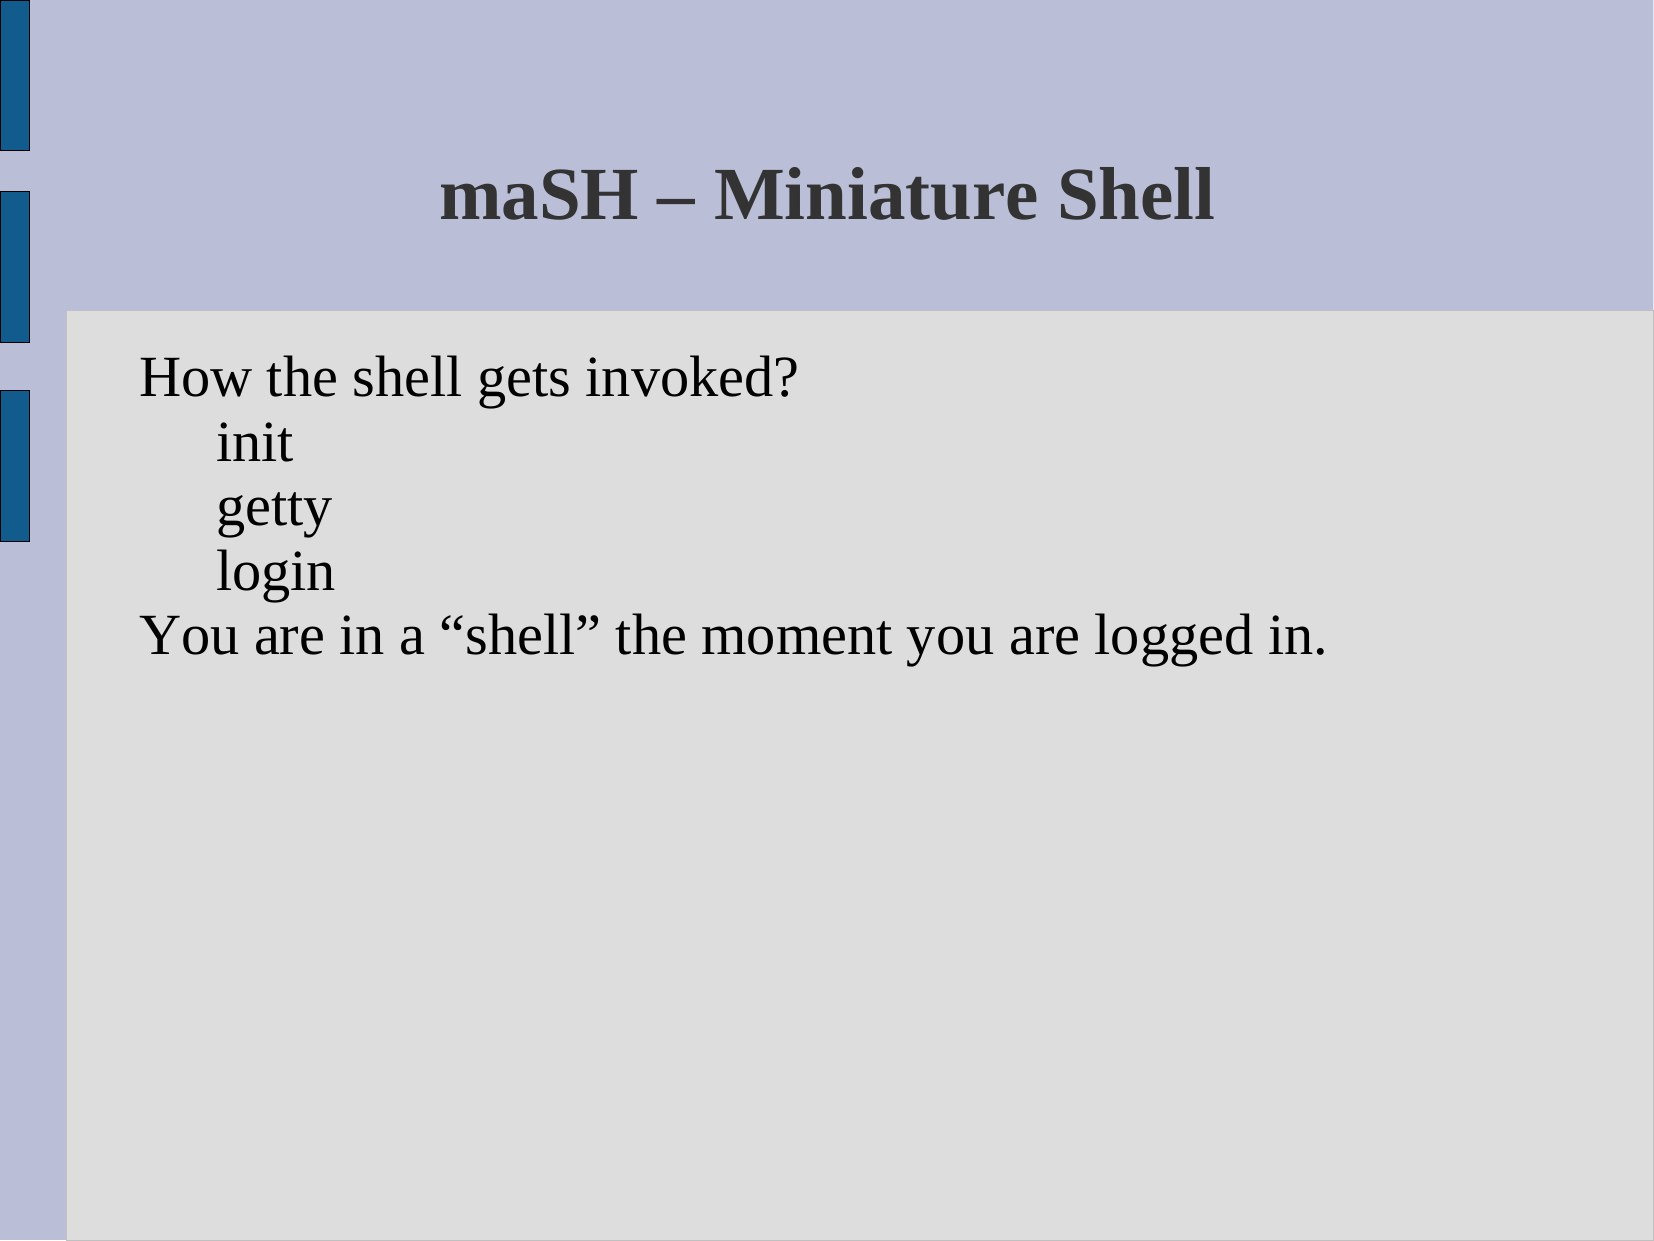

# maSH – Miniature Shell
How the shell gets invoked?
init
getty
login
You are in a “shell” the moment you are logged in.